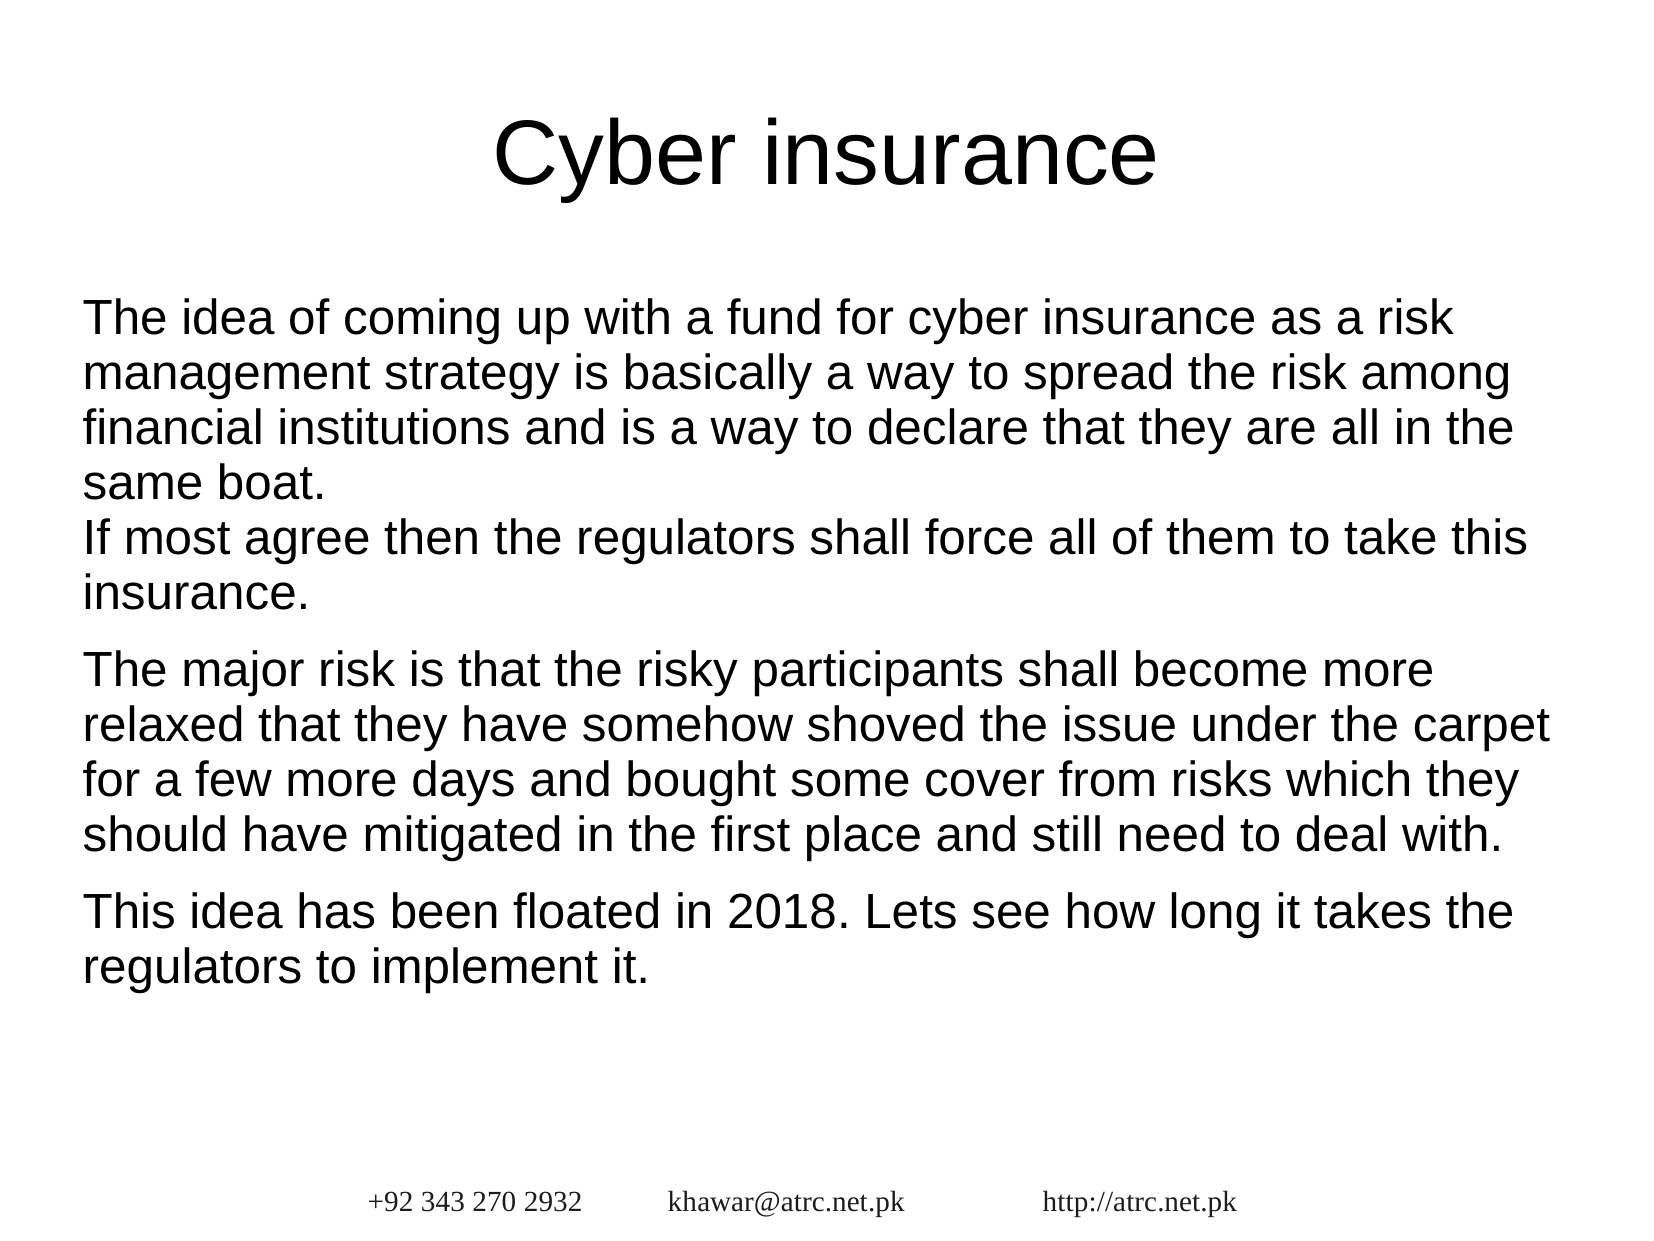

# Cyber insurance
The idea of coming up with a fund for cyber insurance as a risk management strategy is basically a way to spread the risk among financial institutions and is a way to declare that they are all in the same boat.
If most agree then the regulators shall force all of them to take this insurance.
The major risk is that the risky participants shall become more relaxed that they have somehow shoved the issue under the carpet for a few more days and bought some cover from risks which they should have mitigated in the first place and still need to deal with.
This idea has been floated in 2018. Lets see how long it takes the regulators to implement it.